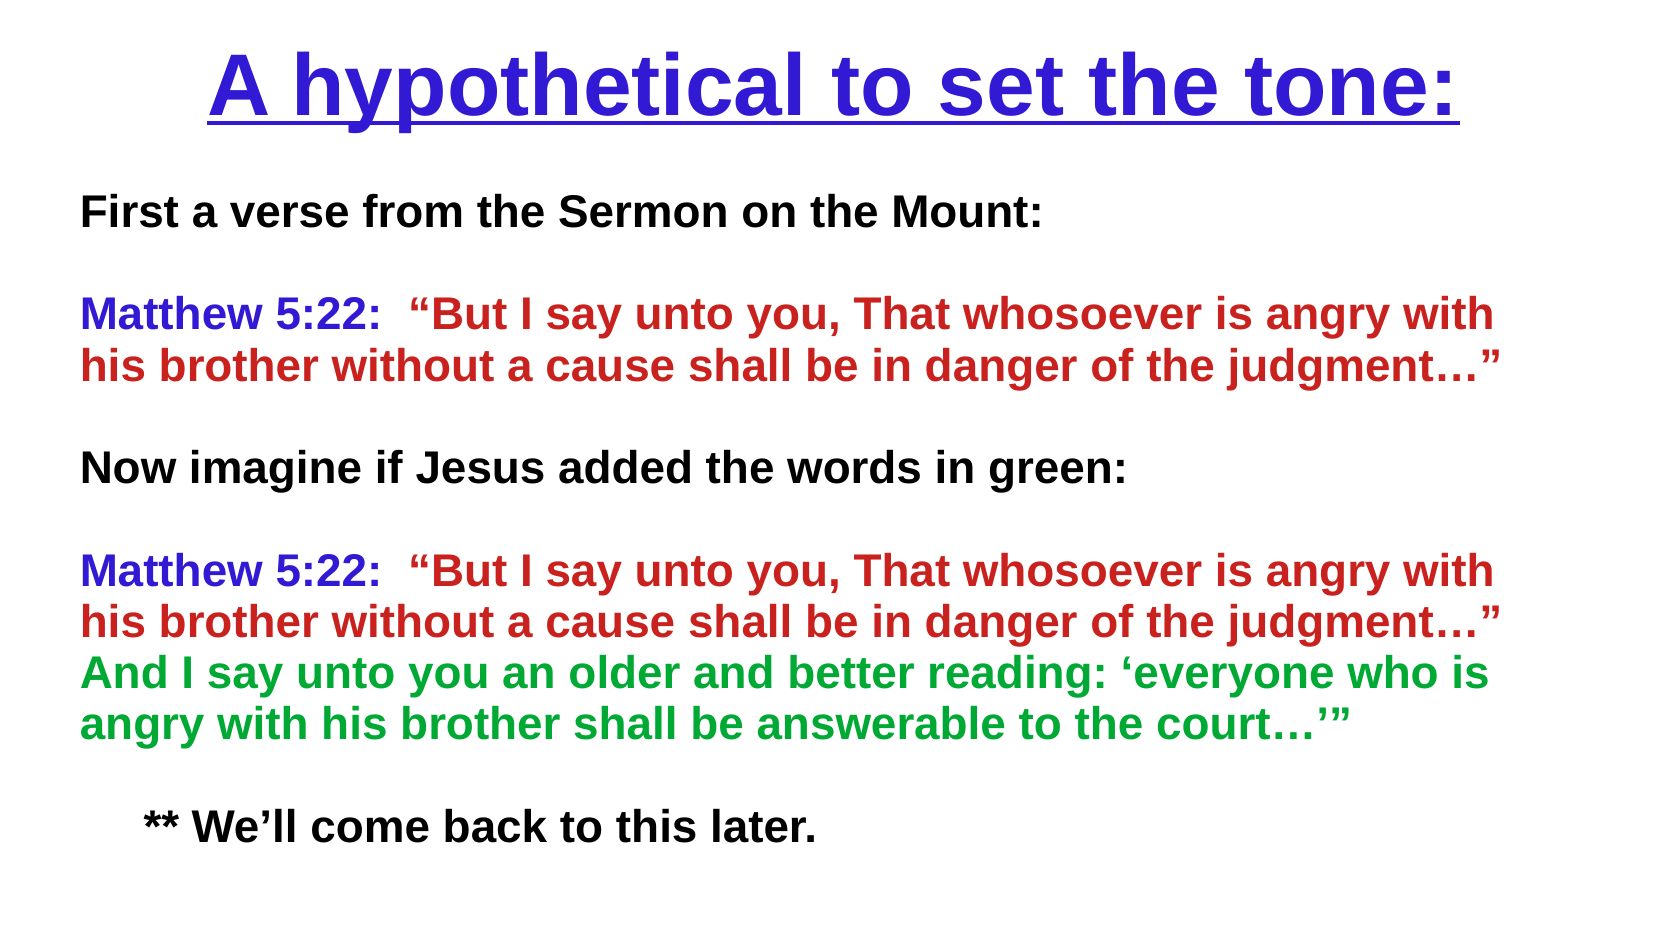

A hypothetical to set the tone:
First a verse from the Sermon on the Mount:
Matthew 5:22: “But I say unto you, That whosoever is angry with his brother without a cause shall be in danger of the judgment…”
Now imagine if Jesus added the words in green:
Matthew 5:22: “But I say unto you, That whosoever is angry with his brother without a cause shall be in danger of the judgment…” And I say unto you an older and better reading: ‘everyone who is angry with his brother shall be answerable to the court…’”
 ** We’ll come back to this later.